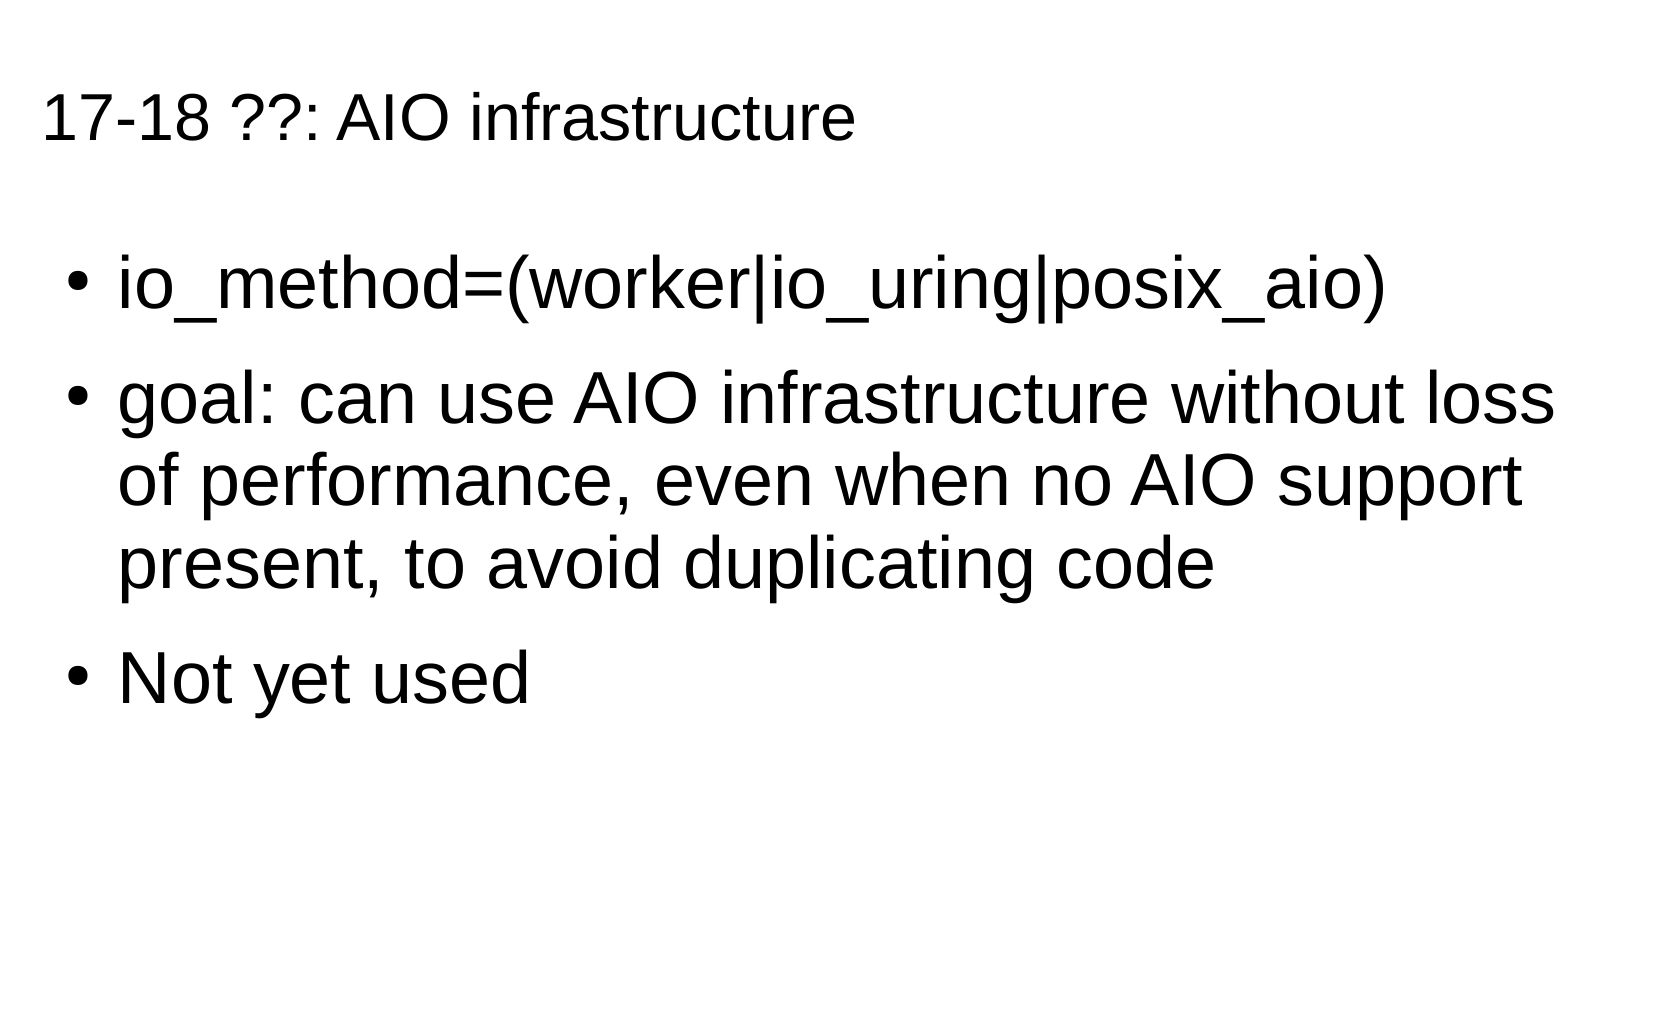

# 17-18 ??: AIO infrastructure
io_method=(worker|io_uring|posix_aio)
goal: can use AIO infrastructure without loss of performance, even when no AIO support present, to avoid duplicating code
Not yet used